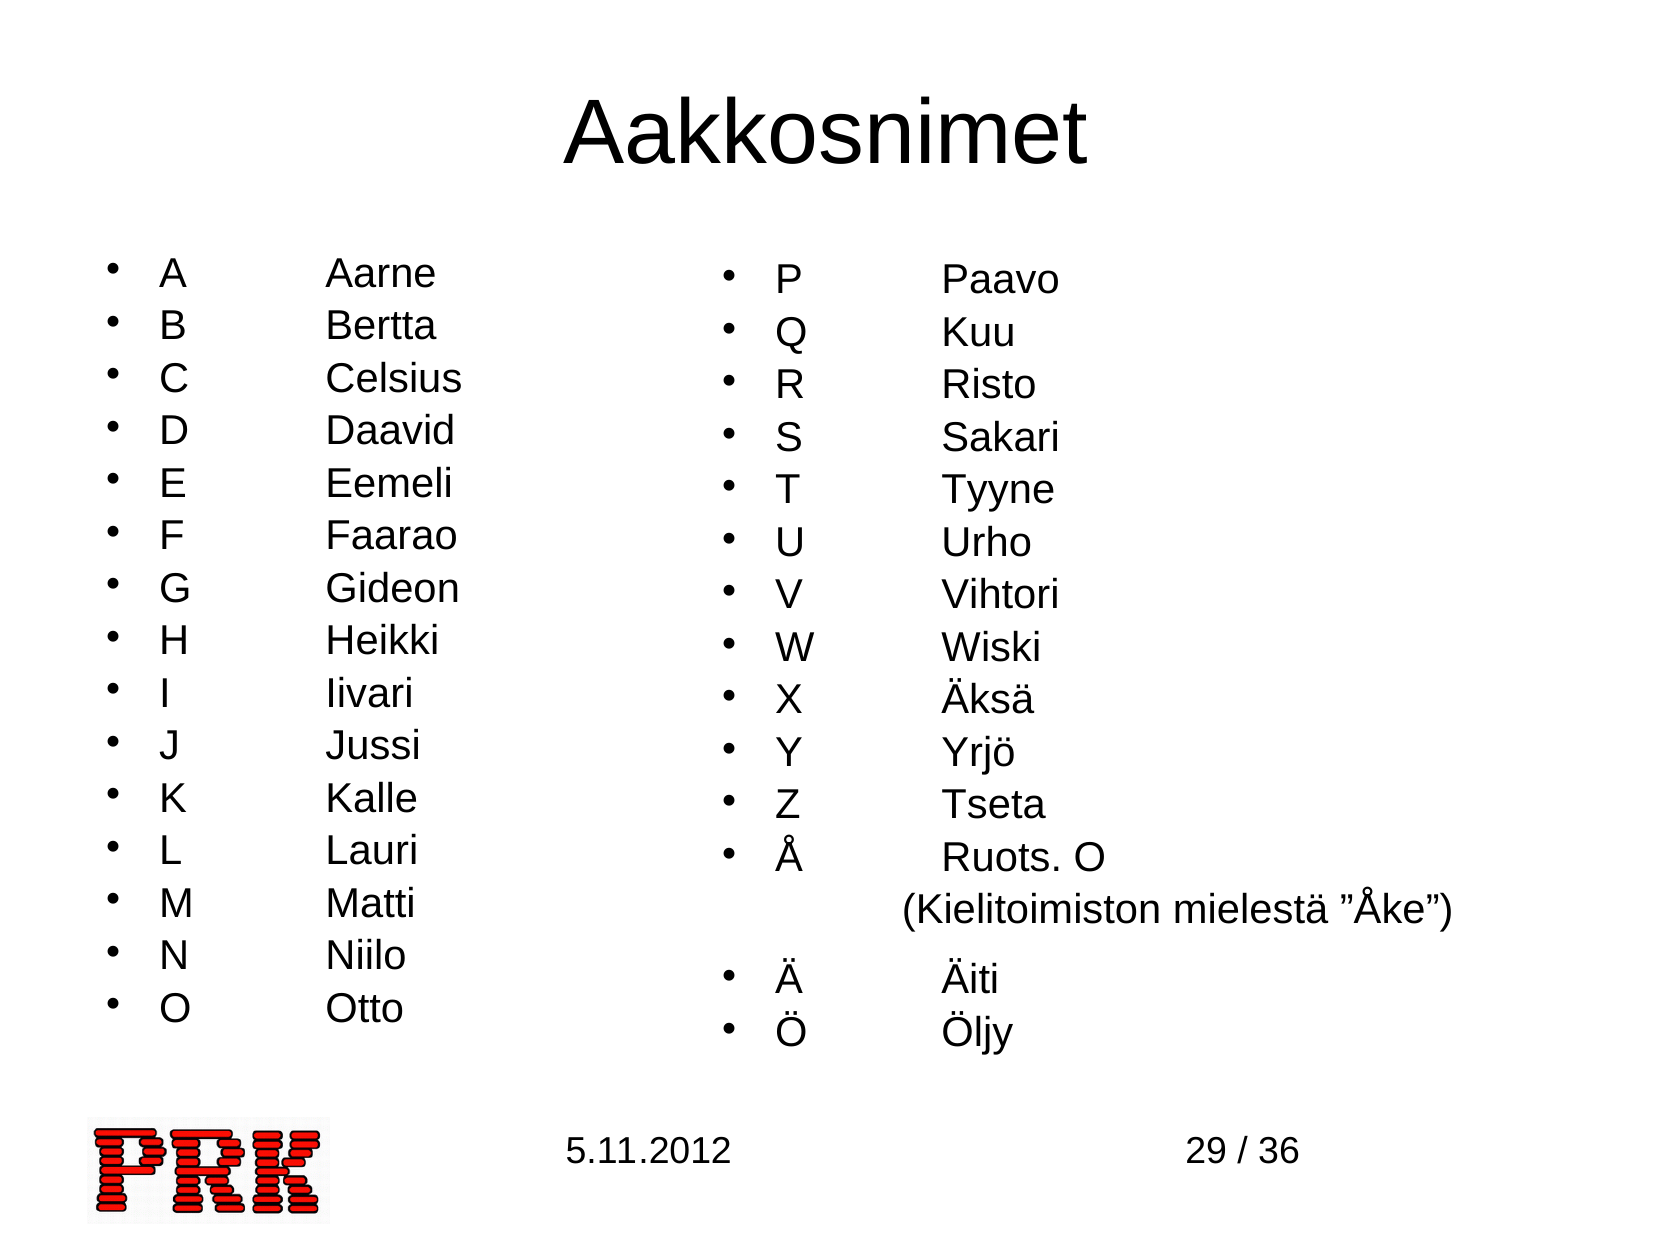

# Aakkosnimet
A		Aarne
B		Bertta
C		Celsius
D		Daavid
E		Eemeli
F		Faarao
G		Gideon
H		Heikki
I		Iivari
J		Jussi
K		Kalle
L		Lauri
M		Matti
N		Niilo
O		Otto
P	 	Paavo
Q	 	Kuu
R	 	Risto
S	 	Sakari
T	 	Tyyne
U	 	Urho
V	 	Vihtori
W	 	Wiski
X	 	Äksä
Y	 	Yrjö
Z	 	Tseta
Å		Ruots. O
(Kielitoimiston mielestä ”Åke”)
Ä 	Äiti
Ö	 	Öljy
29